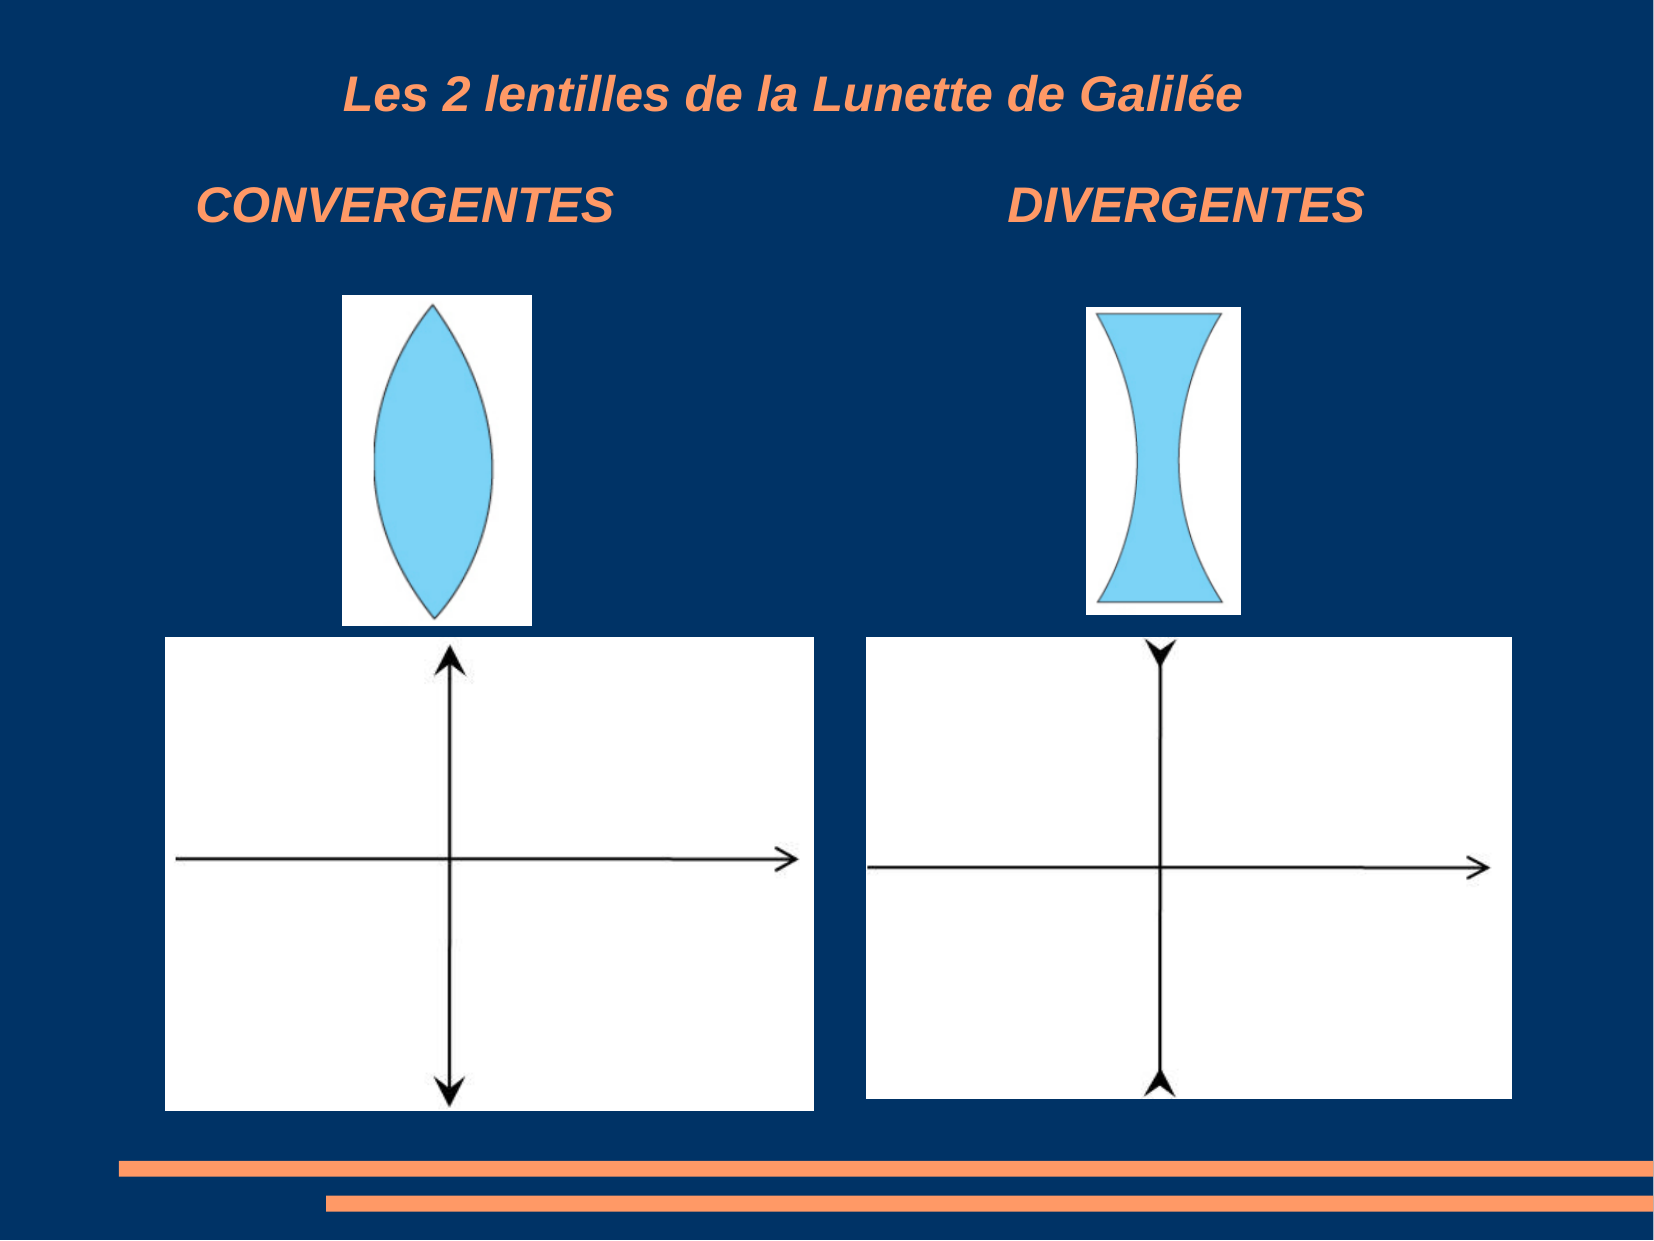

# Les 2 lentilles de la Lunette de Galilée CONVERGENTES						DIVERGENTES